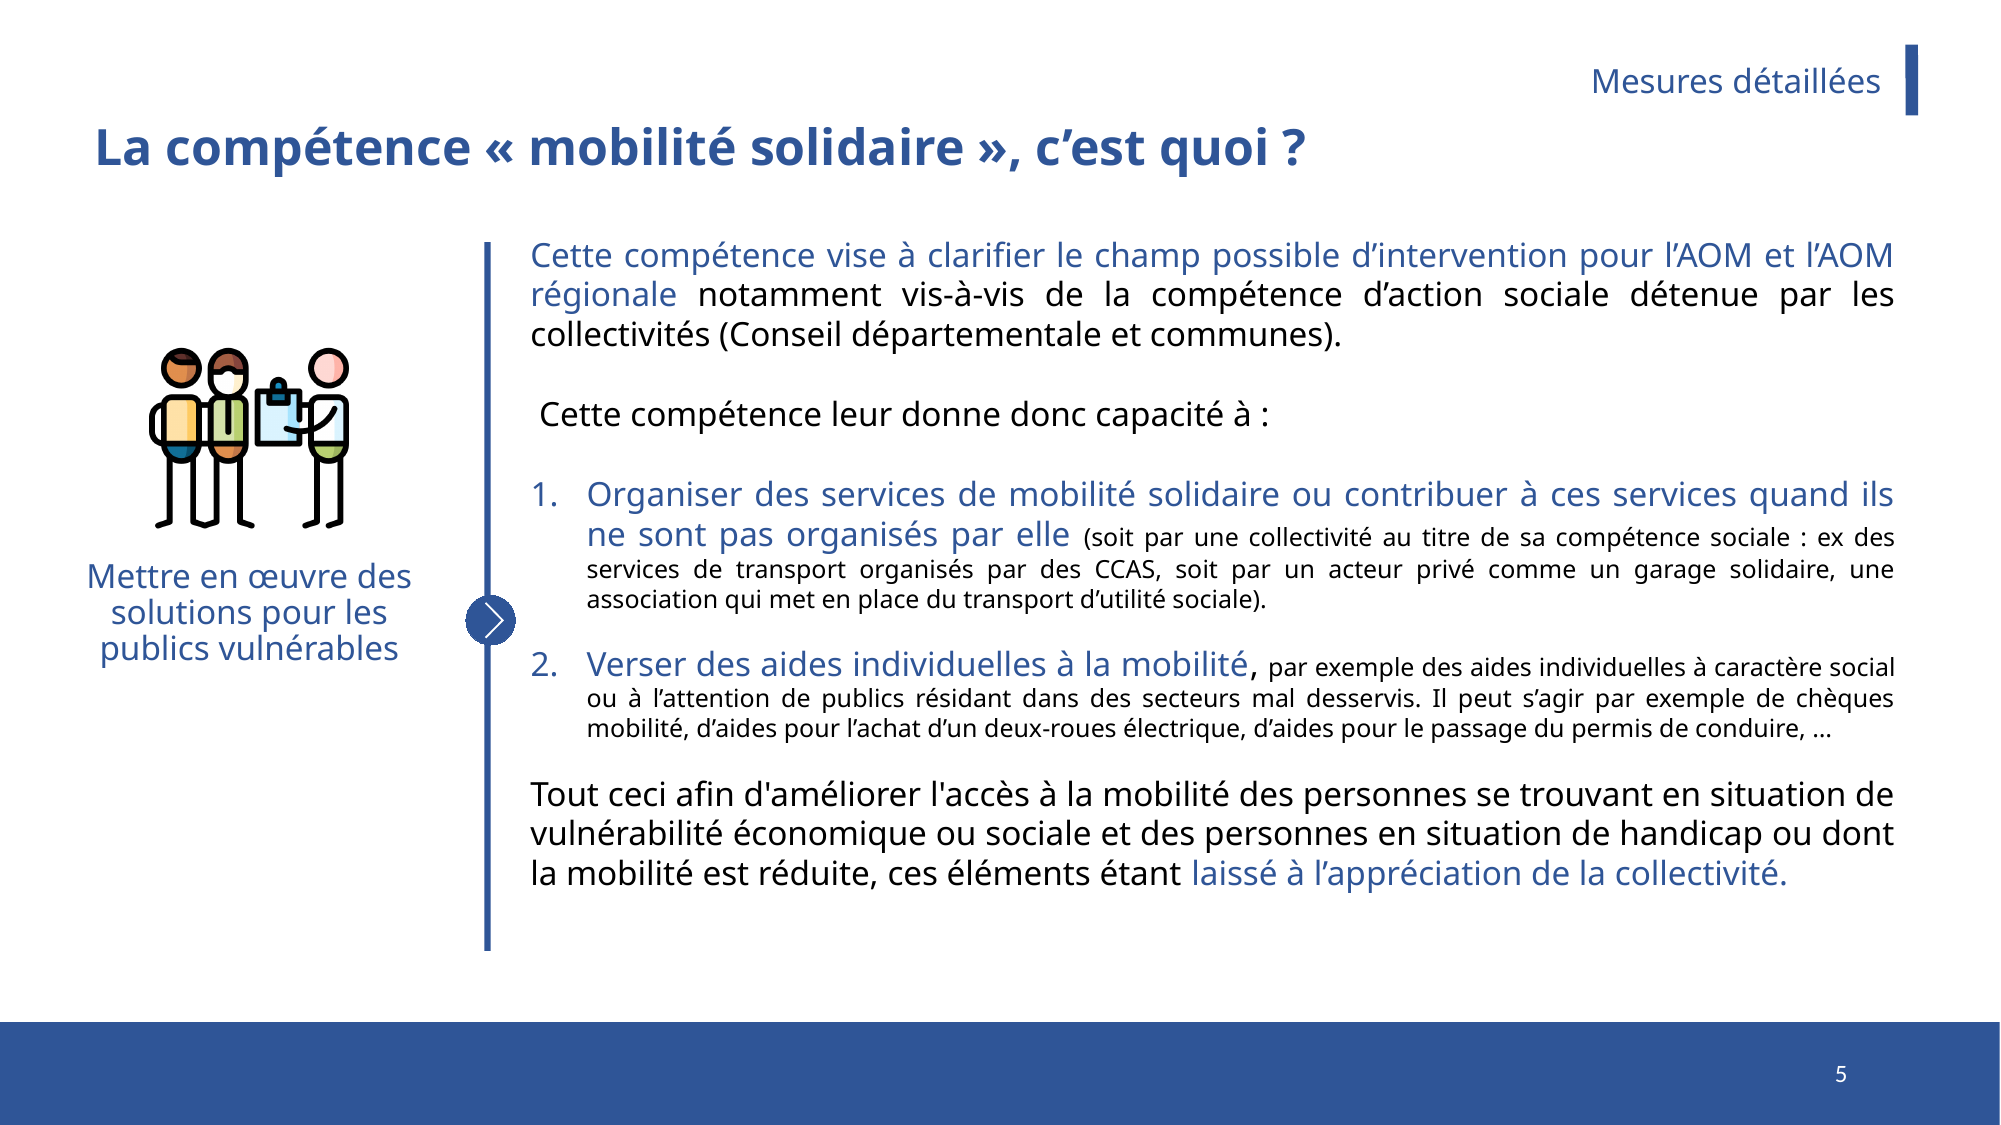

Mesures détaillées
La compétence « mobilité solidaire », c’est quoi ?
Cette compétence vise à clarifier le champ possible d’intervention pour l’AOM et l’AOM régionale notamment vis-à-vis de la compétence d’action sociale détenue par les collectivités (Conseil départementale et communes).
 Cette compétence leur donne donc capacité à :
Organiser des services de mobilité solidaire ou contribuer à ces services quand ils ne sont pas organisés par elle (soit par une collectivité au titre de sa compétence sociale : ex des services de transport organisés par des CCAS, soit par un acteur privé comme un garage solidaire, une association qui met en place du transport d’utilité sociale).
Verser des aides individuelles à la mobilité, par exemple des aides individuelles à caractère social ou à l’attention de publics résidant dans des secteurs mal desservis. Il peut s’agir par exemple de chèques mobilité, d’aides pour l’achat d’un deux-roues électrique, d’aides pour le passage du permis de conduire, …
Tout ceci afin d'améliorer l'accès à la mobilité des personnes se trouvant en situation de vulnérabilité économique ou sociale et des personnes en situation de handicap ou dont la mobilité est réduite, ces éléments étant laissé à l’appréciation de la collectivité.
Mettre en œuvre des solutions pour les publics vulnérables